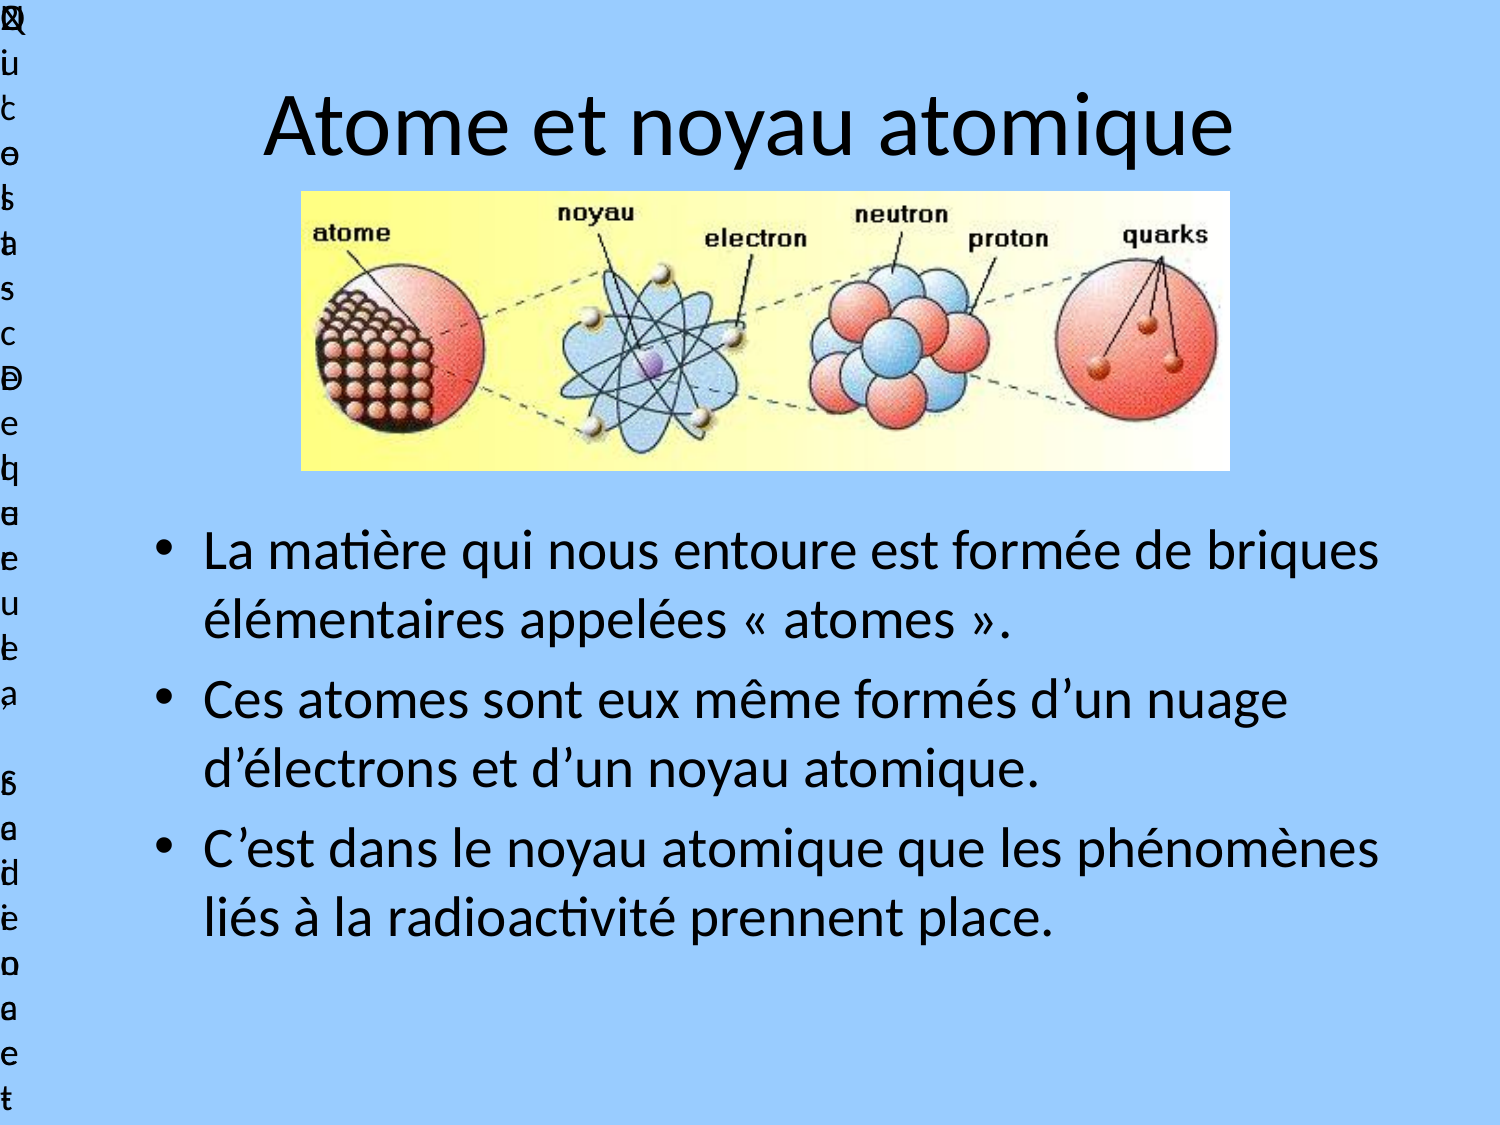

Nicolas Delerue, Science-ACO http://science-aco.fr http://nicolas.delerue.org
Qu'est-ce que la radioactivité?
# Atome et noyau atomique
La matière qui nous entoure est formée de briques élémentaires appelées « atomes ».
Ces atomes sont eux même formés d’un nuage d’électrons et d’un noyau atomique.
C’est dans le noyau atomique que les phénomènes liés à la radioactivité prennent place.